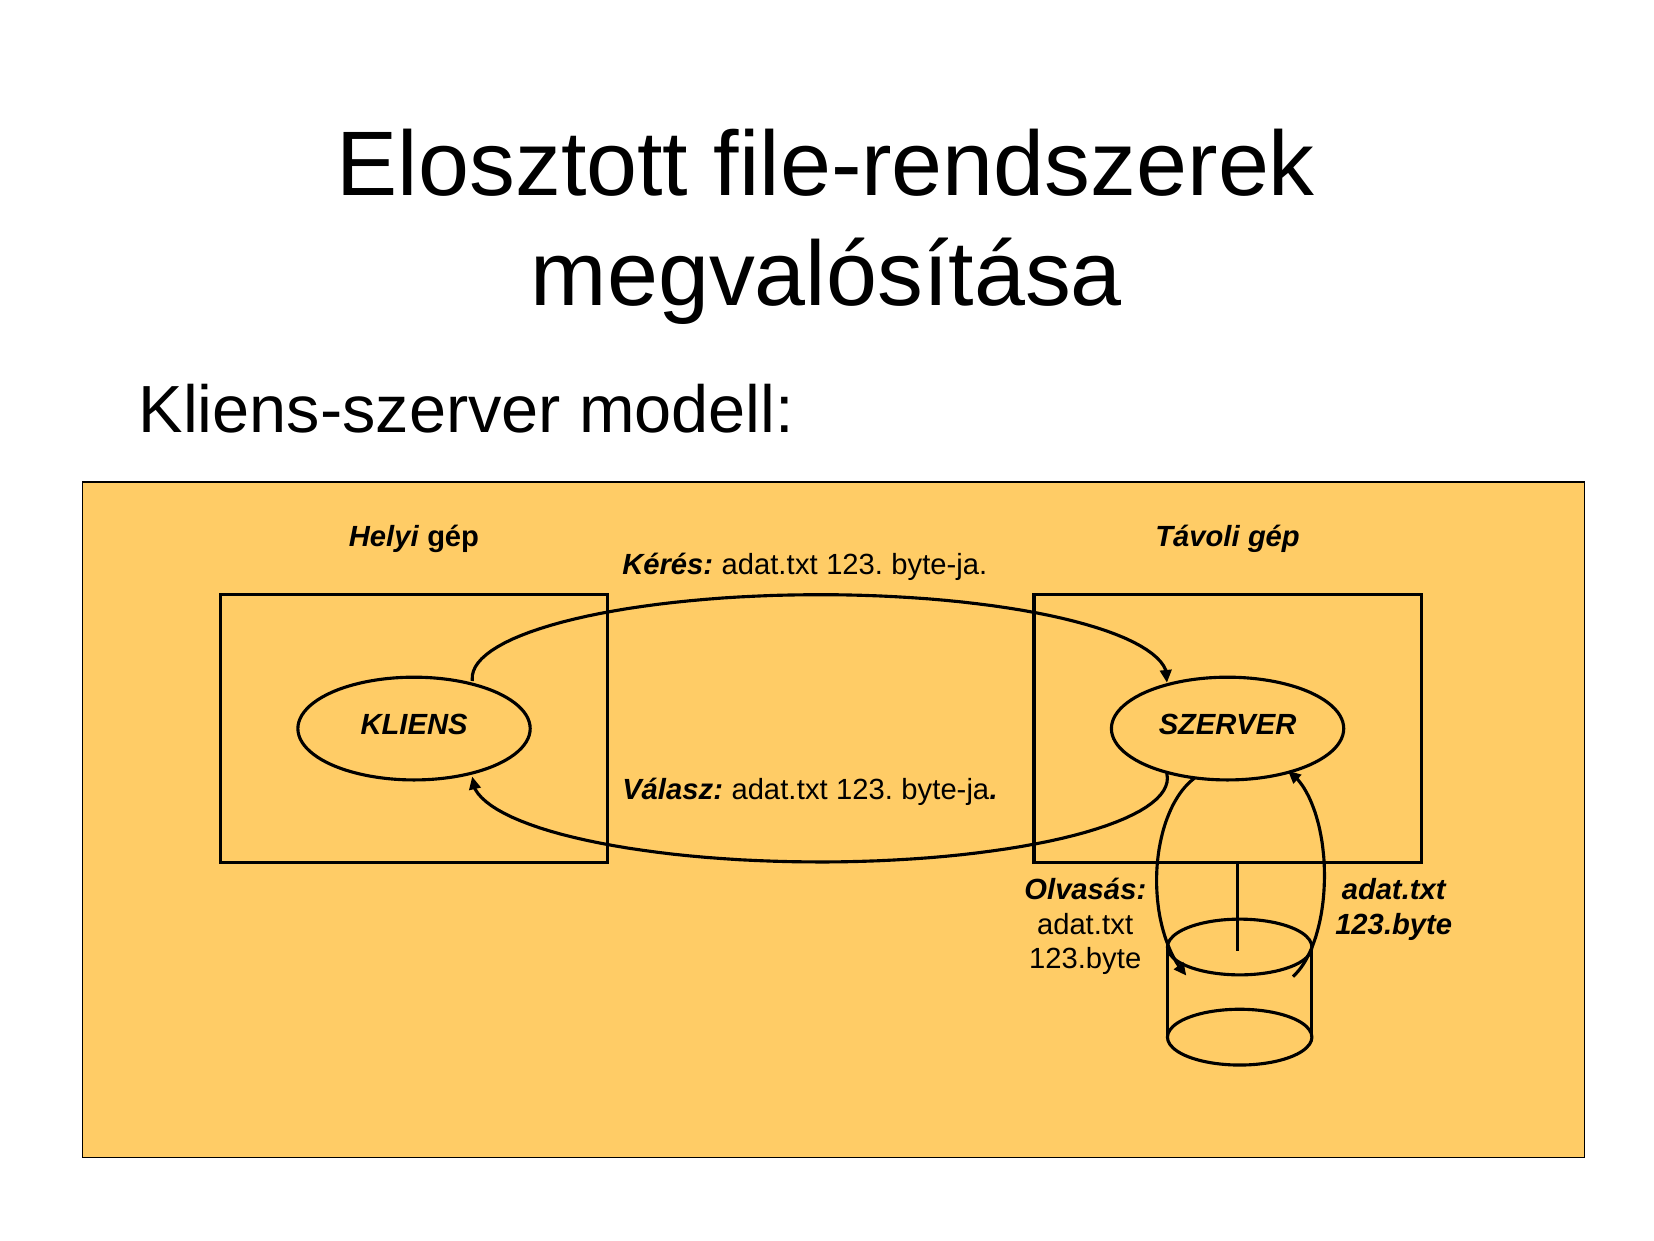

# Elosztott file-rendszerek megvalósítása
Kliens-szerver modell:
Helyi gép
Távoli gép
Kérés: adat.txt 123. byte-ja.
KLIENS
SZERVER
Válasz: adat.txt 123. byte-ja.
Olvasás:
adat.txt 123.byte
adat.txt 123.byte
9